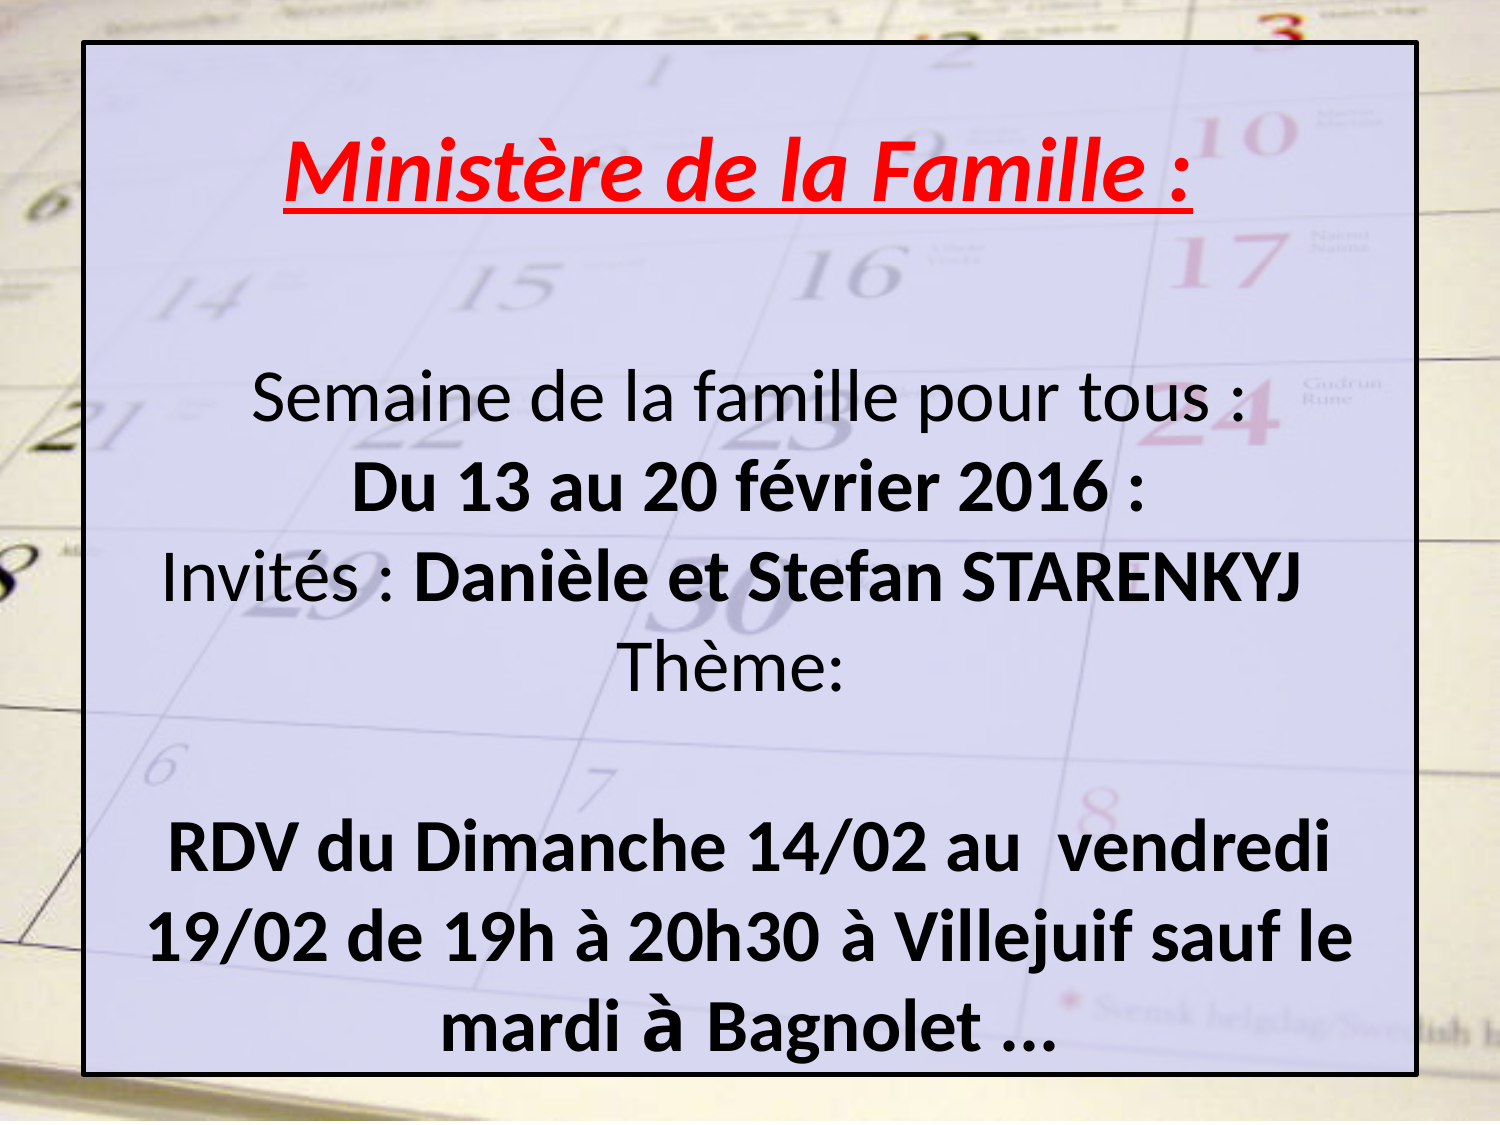

Ministère de la Famille :
Semaine de la famille pour tous :
 Du 13 au 20 février 2016 :
Invités : Danièle et Stefan STARENKYJ
Thème:
RDV du Dimanche 14/02 au  vendredi 19/02 de 19h à 20h30 à Villejuif sauf le mardi à Bagnolet ...